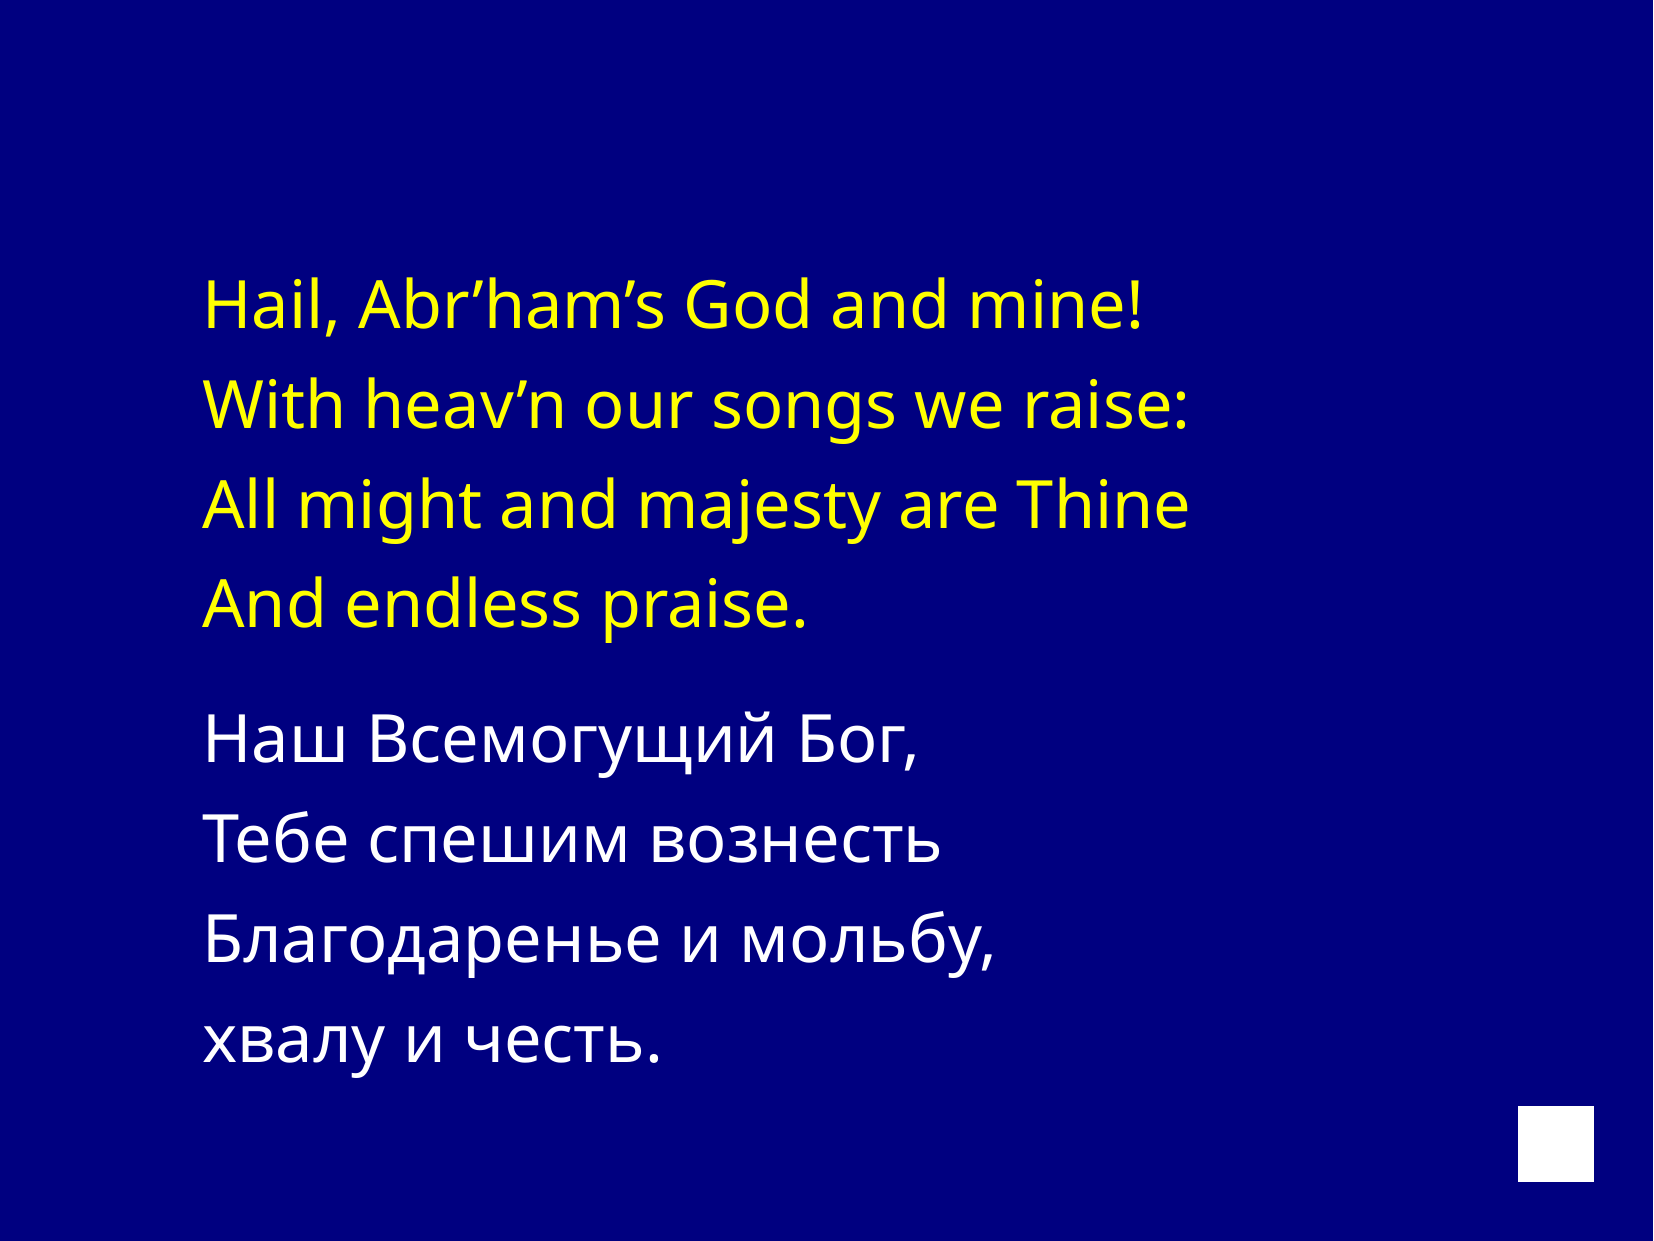

Hail, Abr’ham’s God and mine!
	With heav’n our songs we raise:
	All might and majesty are Thine
	And endless praise.
	Наш Всемогущий Бог,
	Тебе спешим вознесть
	Благодаренье и мольбу,
	хвалу и честь.